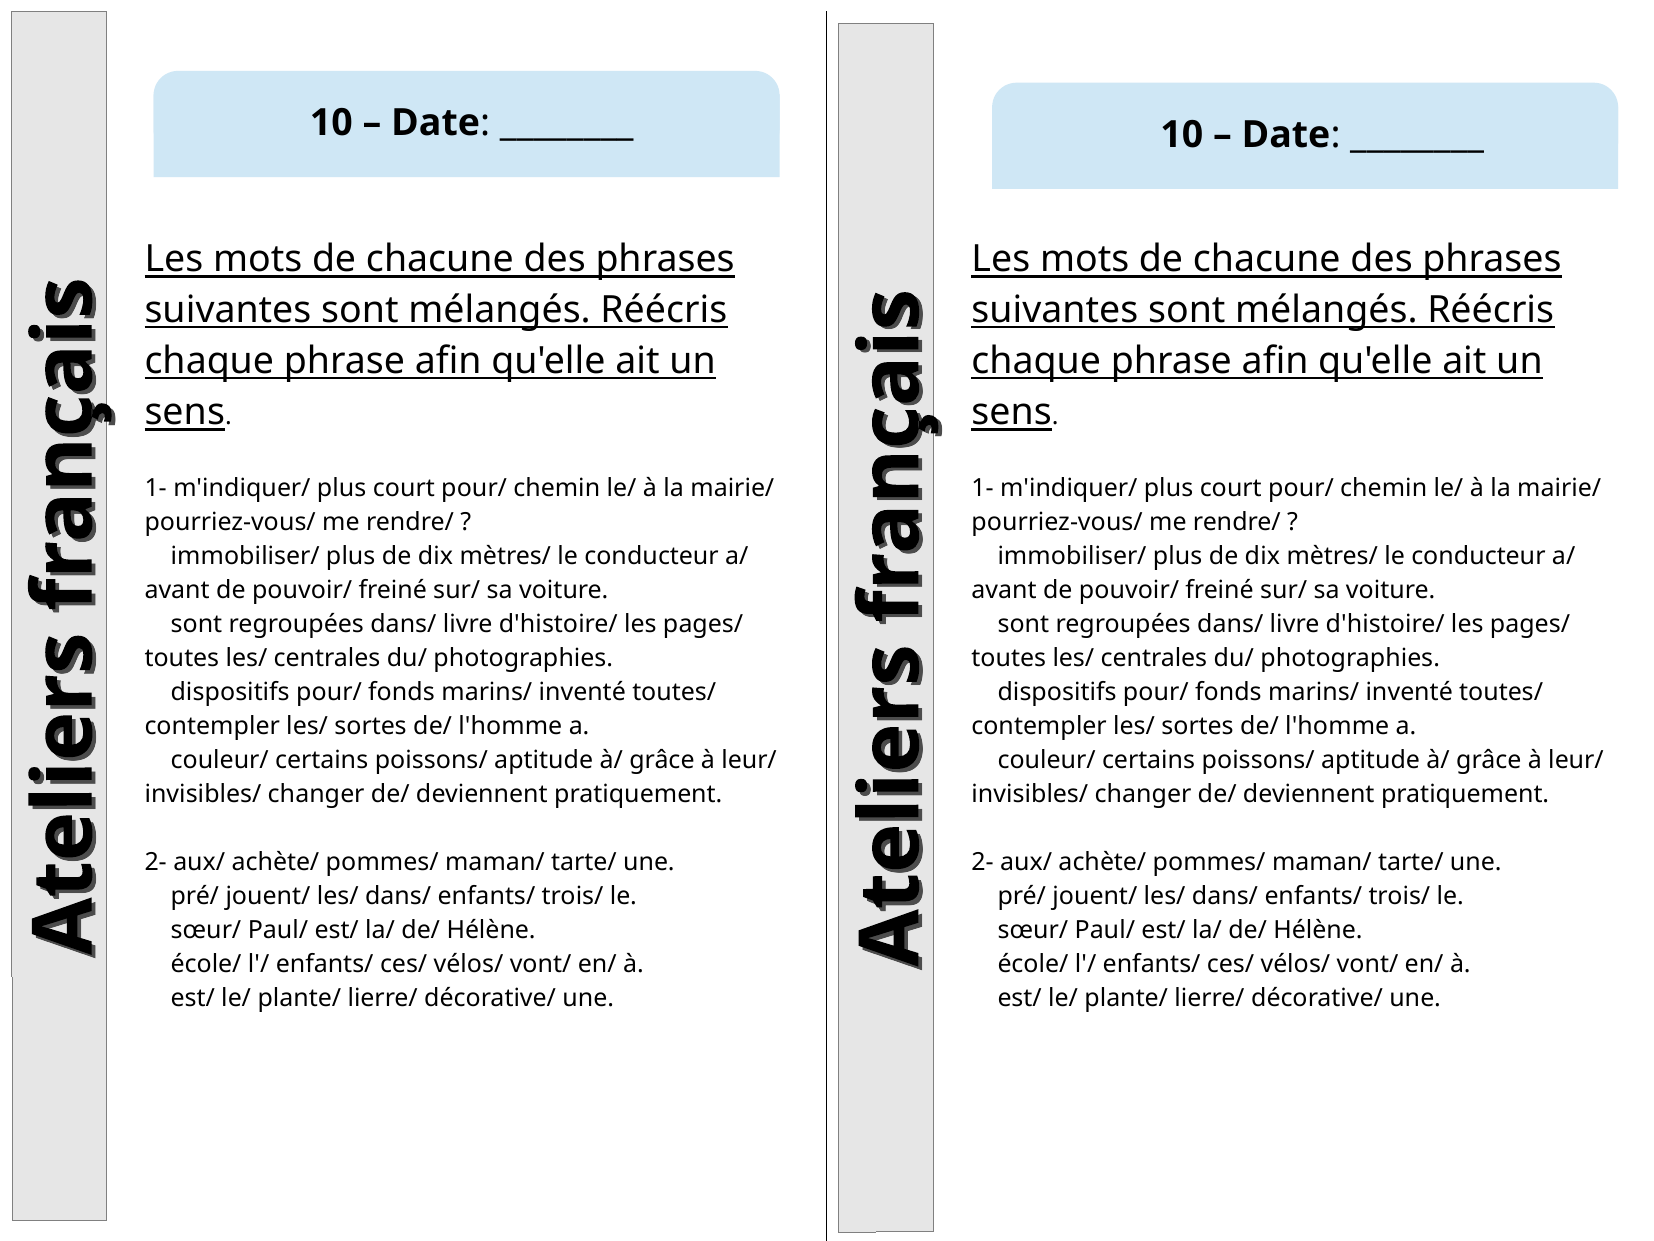

10 – Date: ________
10 – Date: ________
Les mots de chacune des phrases suivantes sont mélangés. Réécris chaque phrase afin qu'elle ait un sens.
1- m'indiquer/ plus court pour/ chemin le/ à la mairie/ pourriez-vous/ me rendre/ ?
 immobiliser/ plus de dix mètres/ le conducteur a/ avant de pouvoir/ freiné sur/ sa voiture.
 sont regroupées dans/ livre d'histoire/ les pages/ toutes les/ centrales du/ photographies.
 dispositifs pour/ fonds marins/ inventé toutes/ contempler les/ sortes de/ l'homme a.
 couleur/ certains poissons/ aptitude à/ grâce à leur/ invisibles/ changer de/ deviennent pratiquement.
2- aux/ achète/ pommes/ maman/ tarte/ une.
 pré/ jouent/ les/ dans/ enfants/ trois/ le.
 sœur/ Paul/ est/ la/ de/ Hélène.
 école/ l'/ enfants/ ces/ vélos/ vont/ en/ à.
 est/ le/ plante/ lierre/ décorative/ une.
Les mots de chacune des phrases suivantes sont mélangés. Réécris chaque phrase afin qu'elle ait un sens.
1- m'indiquer/ plus court pour/ chemin le/ à la mairie/ pourriez-vous/ me rendre/ ?
 immobiliser/ plus de dix mètres/ le conducteur a/ avant de pouvoir/ freiné sur/ sa voiture.
 sont regroupées dans/ livre d'histoire/ les pages/ toutes les/ centrales du/ photographies.
 dispositifs pour/ fonds marins/ inventé toutes/ contempler les/ sortes de/ l'homme a.
 couleur/ certains poissons/ aptitude à/ grâce à leur/ invisibles/ changer de/ deviennent pratiquement.
2- aux/ achète/ pommes/ maman/ tarte/ une.
 pré/ jouent/ les/ dans/ enfants/ trois/ le.
 sœur/ Paul/ est/ la/ de/ Hélène.
 école/ l'/ enfants/ ces/ vélos/ vont/ en/ à.
 est/ le/ plante/ lierre/ décorative/ une.
Ateliers français
Ateliers français